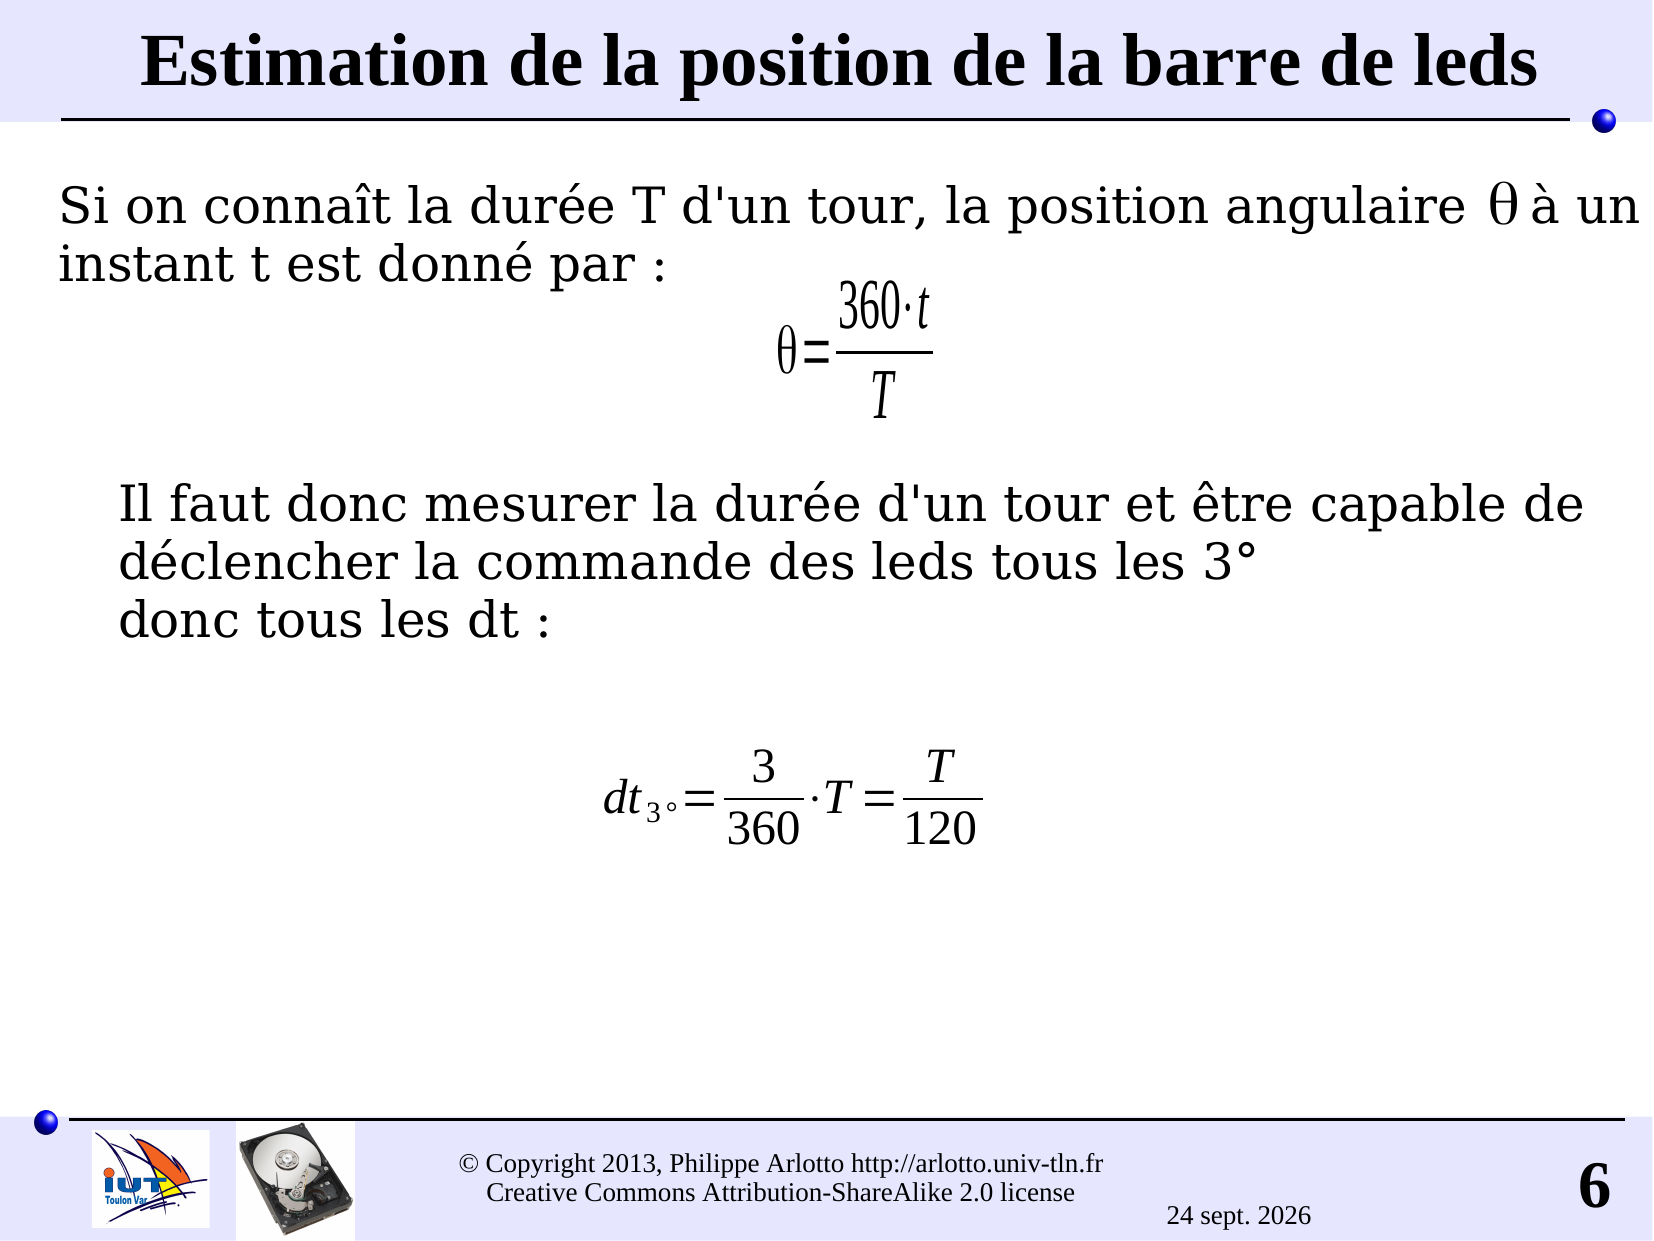

# Estimation de la position de la barre de leds
Si on connaît la durée T d'un tour, la position angulaire à un
instant t est donné par :
Il faut donc mesurer la durée d'un tour et être capable de
déclencher la commande des leds tous les 3°
donc tous les dt :